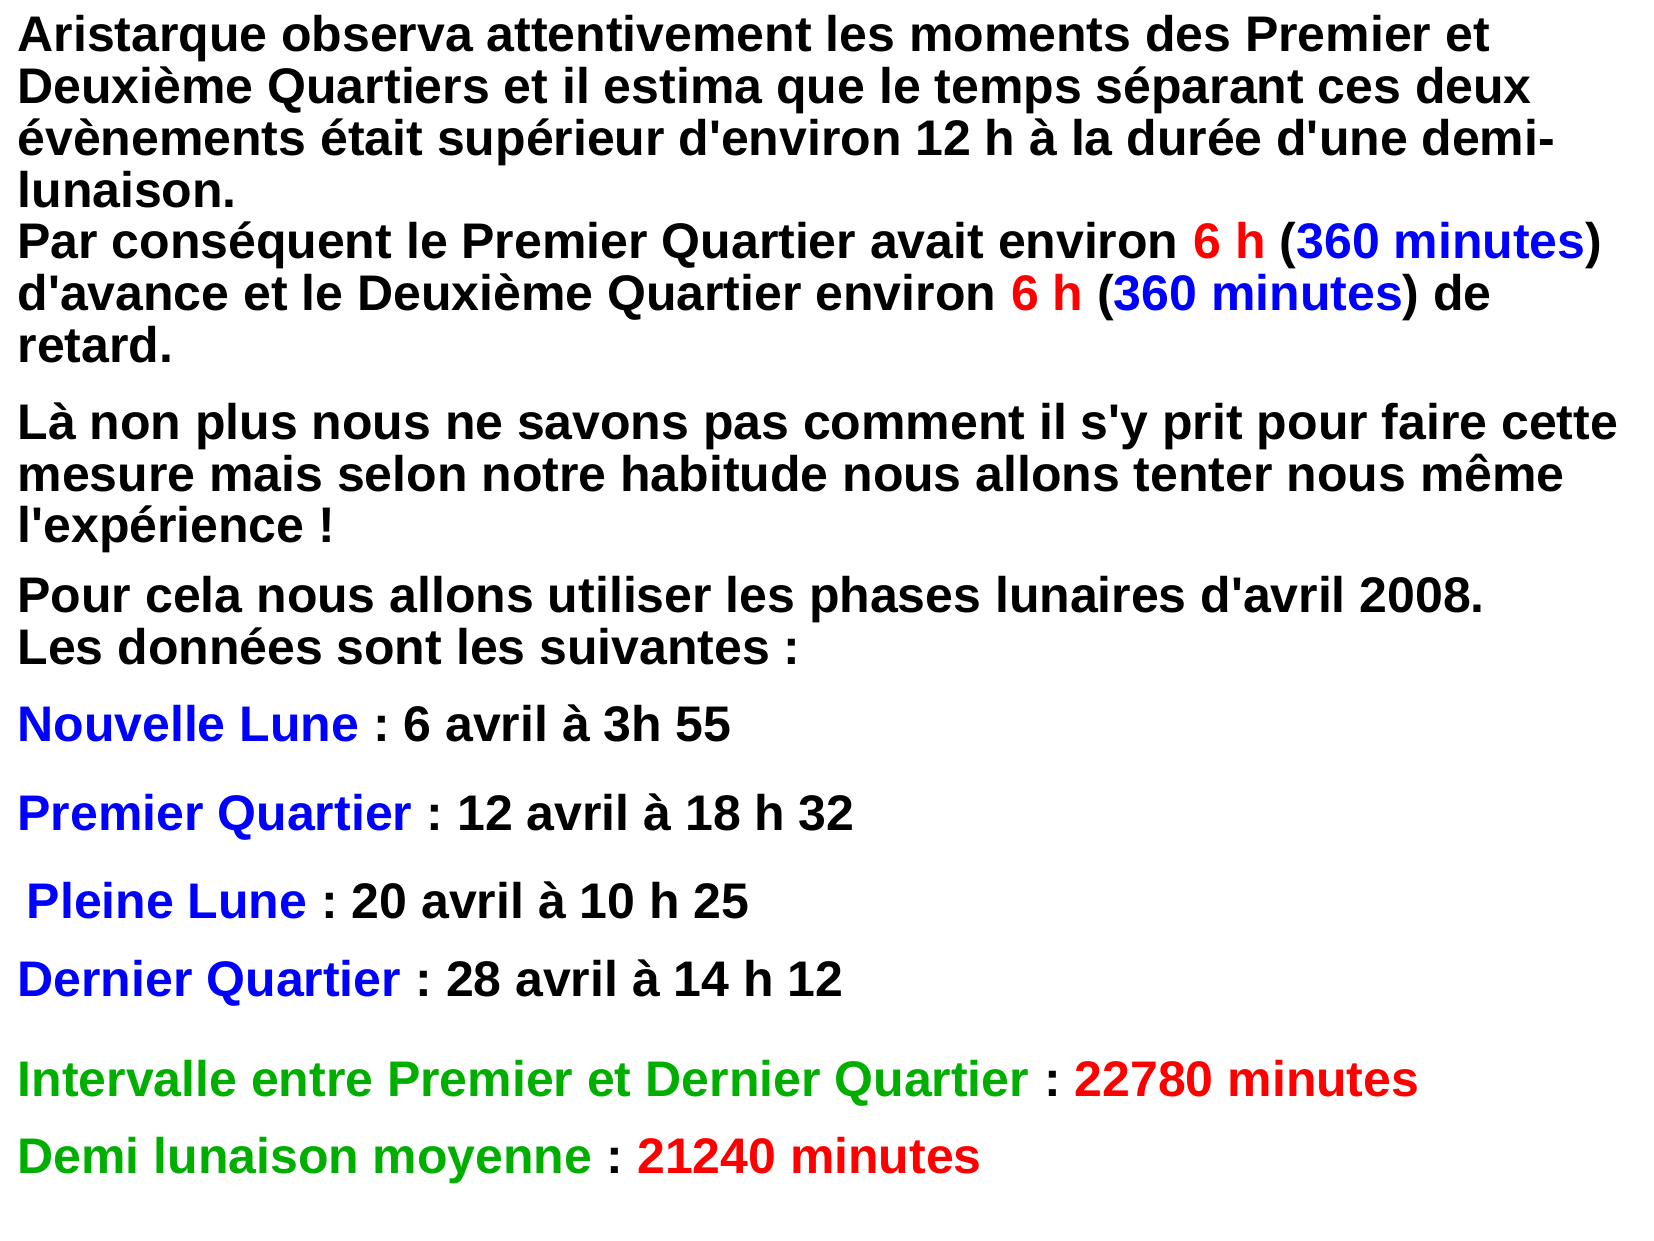

Aristarque observa attentivement les moments des Premier et Deuxième Quartiers et il estima que le temps séparant ces deux évènements était supérieur d'environ 12 h à la durée d'une demi-lunaison.
Par conséquent le Premier Quartier avait environ 6 h (360 minutes) d'avance et le Deuxième Quartier environ 6 h (360 minutes) de retard.
Là non plus nous ne savons pas comment il s'y prit pour faire cette mesure mais selon notre habitude nous allons tenter nous même l'expérience !
Pour cela nous allons utiliser les phases lunaires d'avril 2008. Les données sont les suivantes :
Nouvelle Lune : 6 avril à 3h 55
Premier Quartier : 12 avril à 18 h 32
Pleine Lune : 20 avril à 10 h 25
Dernier Quartier : 28 avril à 14 h 12
Intervalle entre Premier et Dernier Quartier : 22780 minutes
Demi lunaison moyenne : 21240 minutes